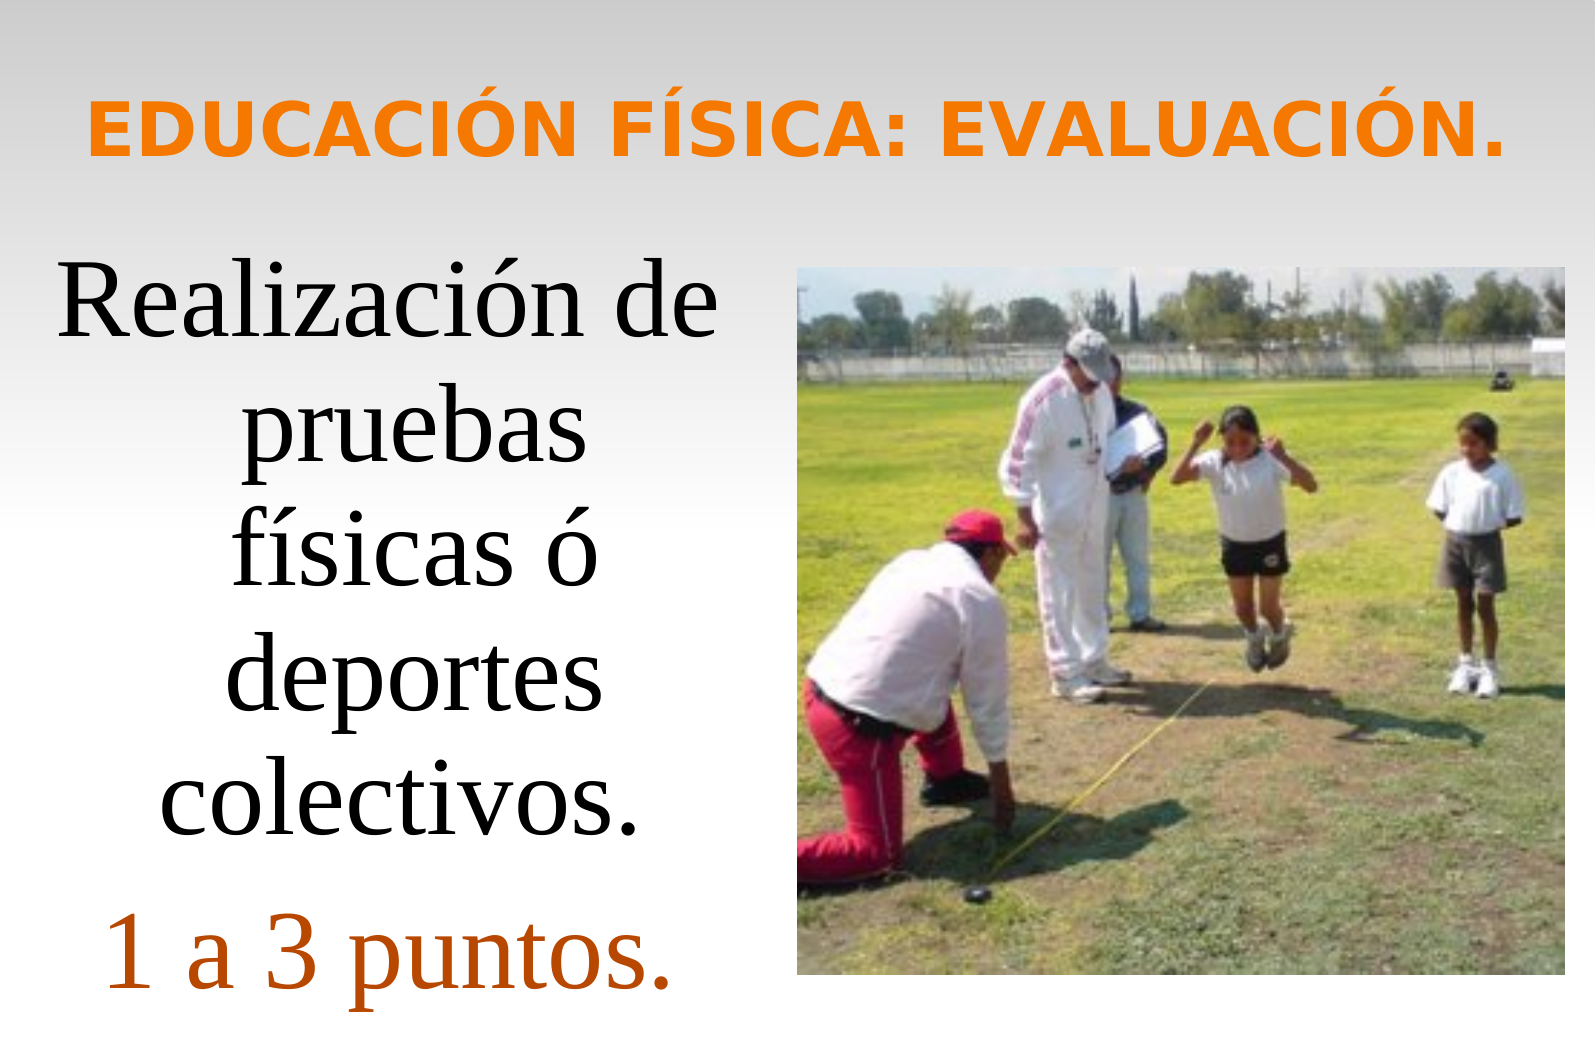

# EDUCACIÓN FÍSICA: EVALUACIÓN.
Realización de pruebas físicas ó deportes colectivos.
1 a 3 puntos.